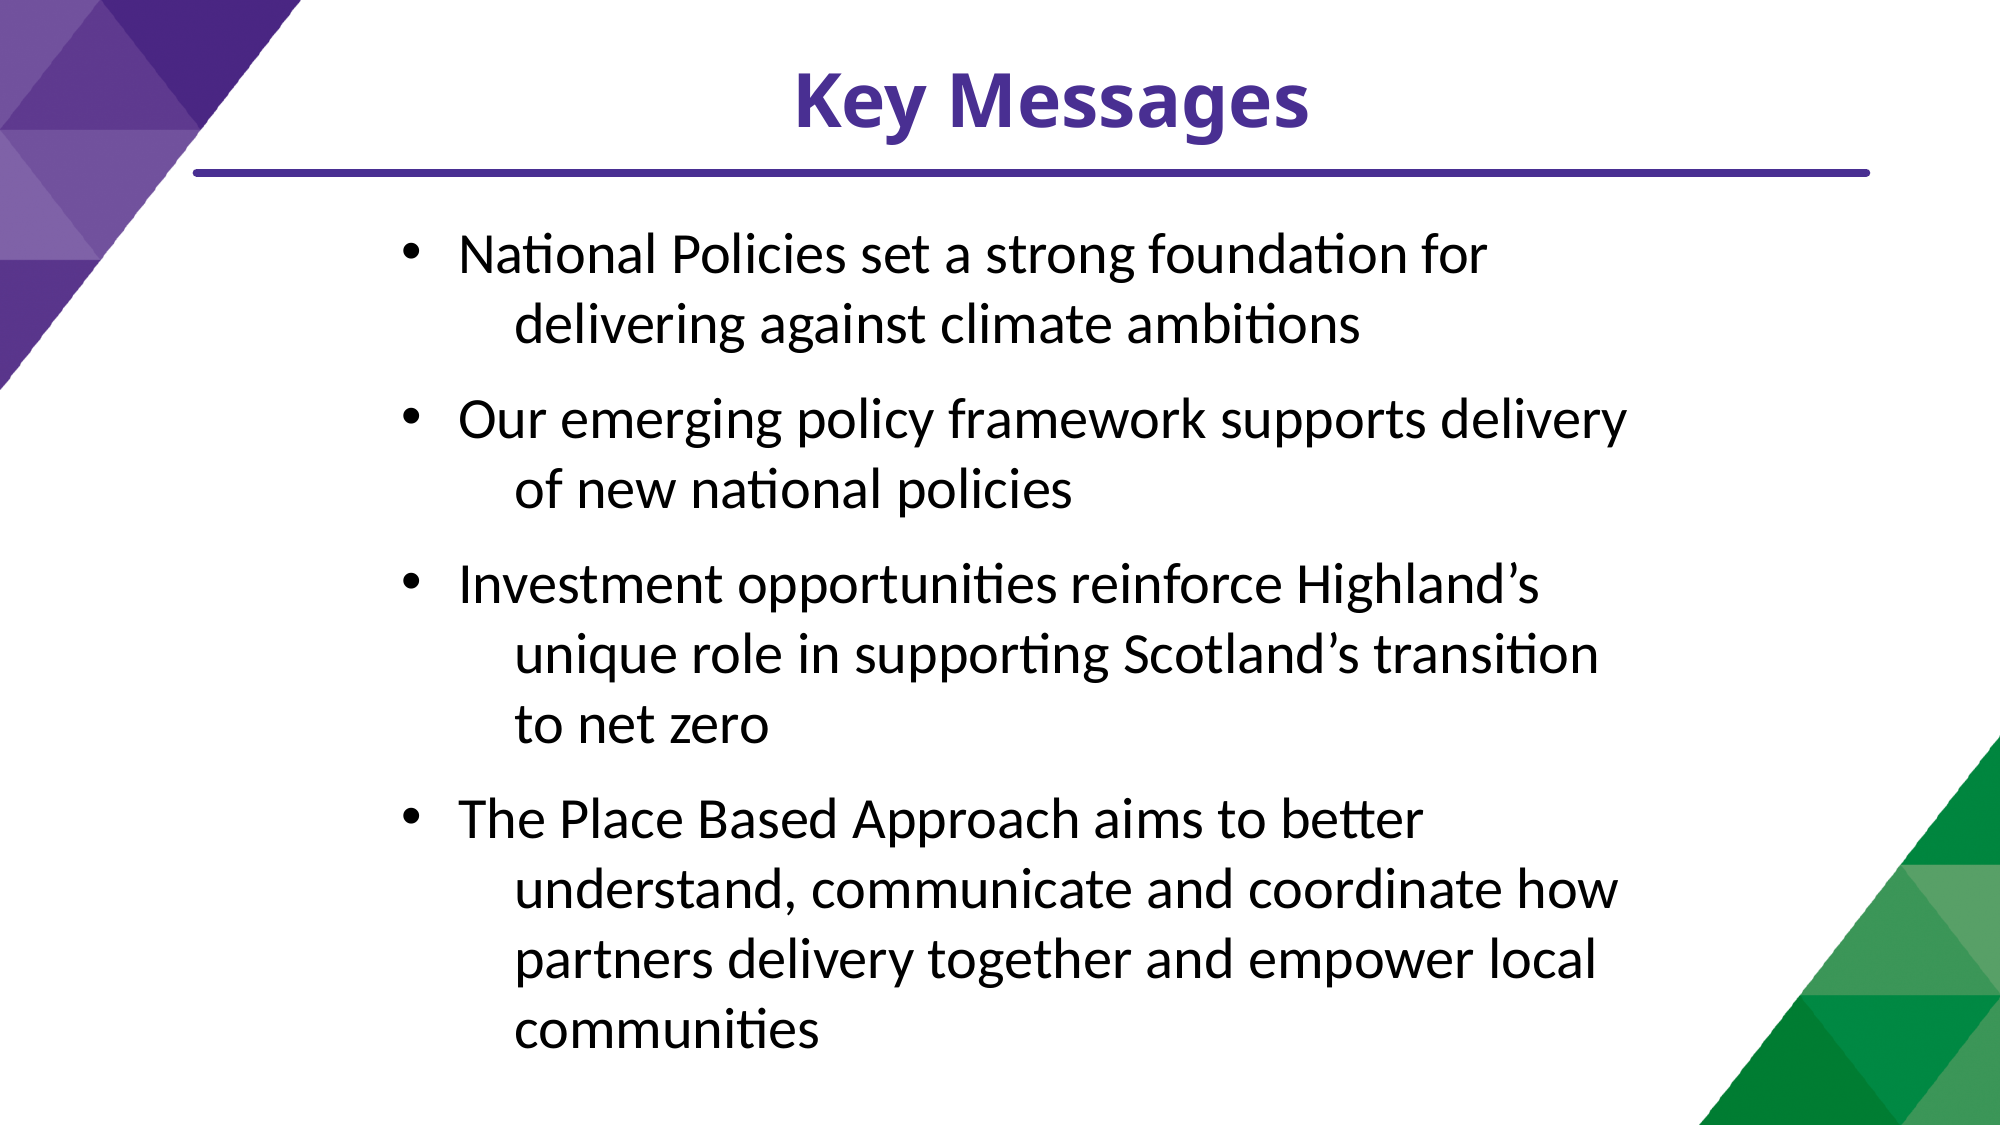

# Key Messages
National Policies set a strong foundation for delivering against climate ambitions
Our emerging policy framework supports delivery of new national policies
Investment opportunities reinforce Highland’s unique role in supporting Scotland’s transition to net zero
The Place Based Approach aims to better understand, communicate and coordinate how partners delivery together and empower local communities